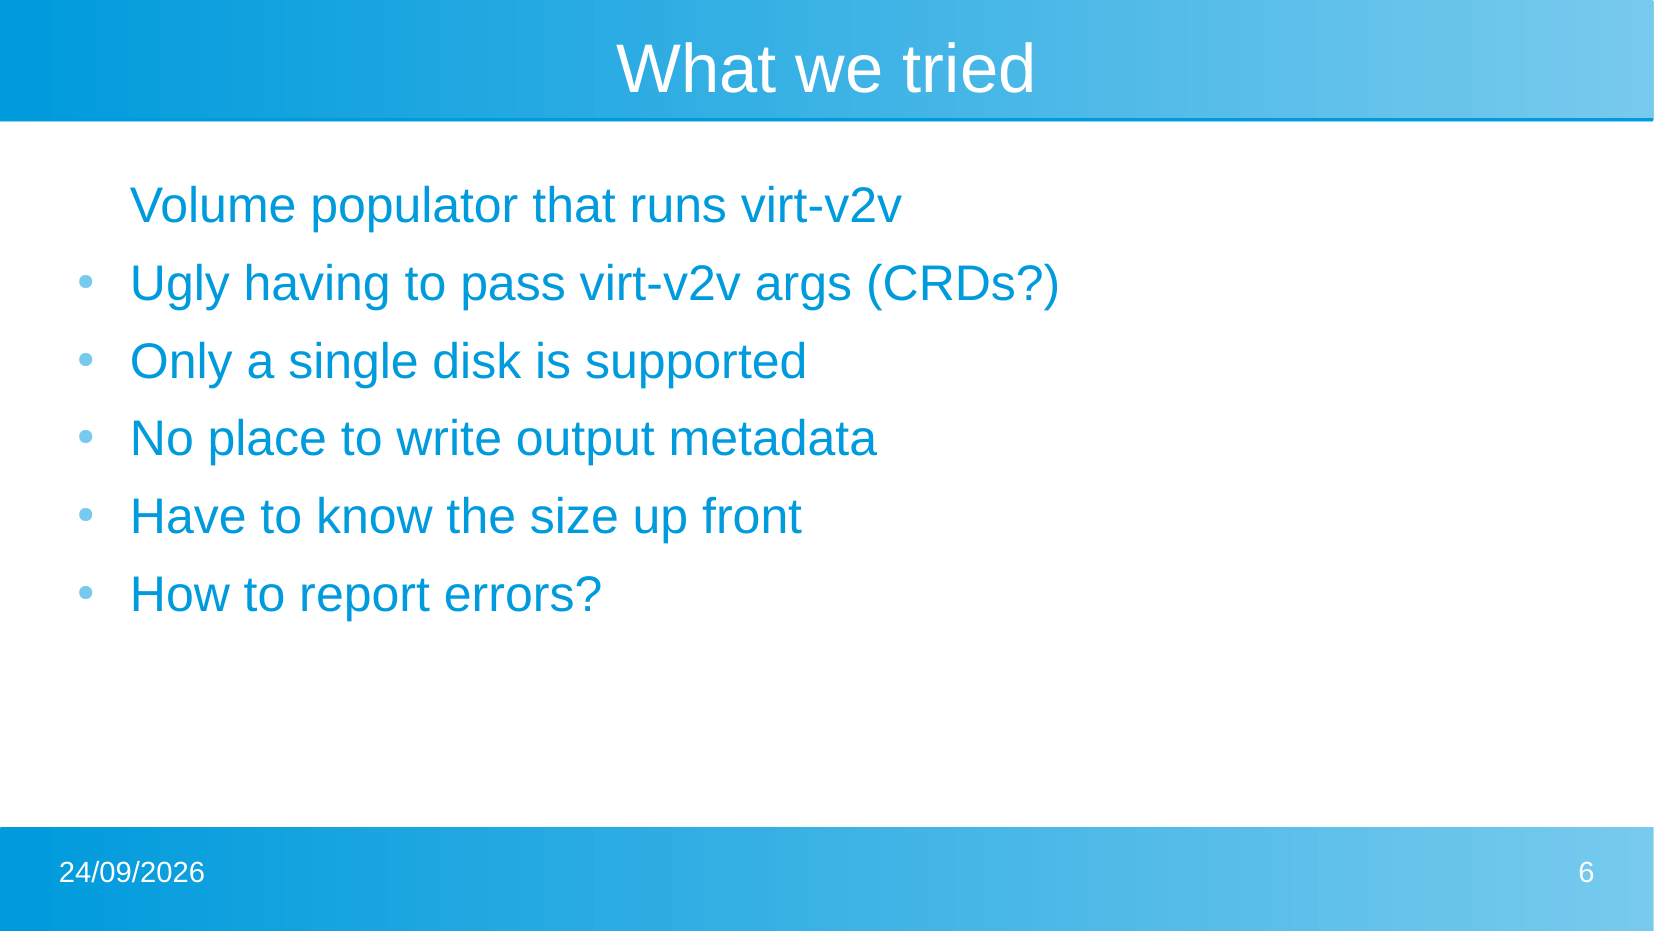

# What we tried
Volume populator that runs virt-v2v
Ugly having to pass virt-v2v args (CRDs?)
Only a single disk is supported
No place to write output metadata
Have to know the size up front
How to report errors?
6